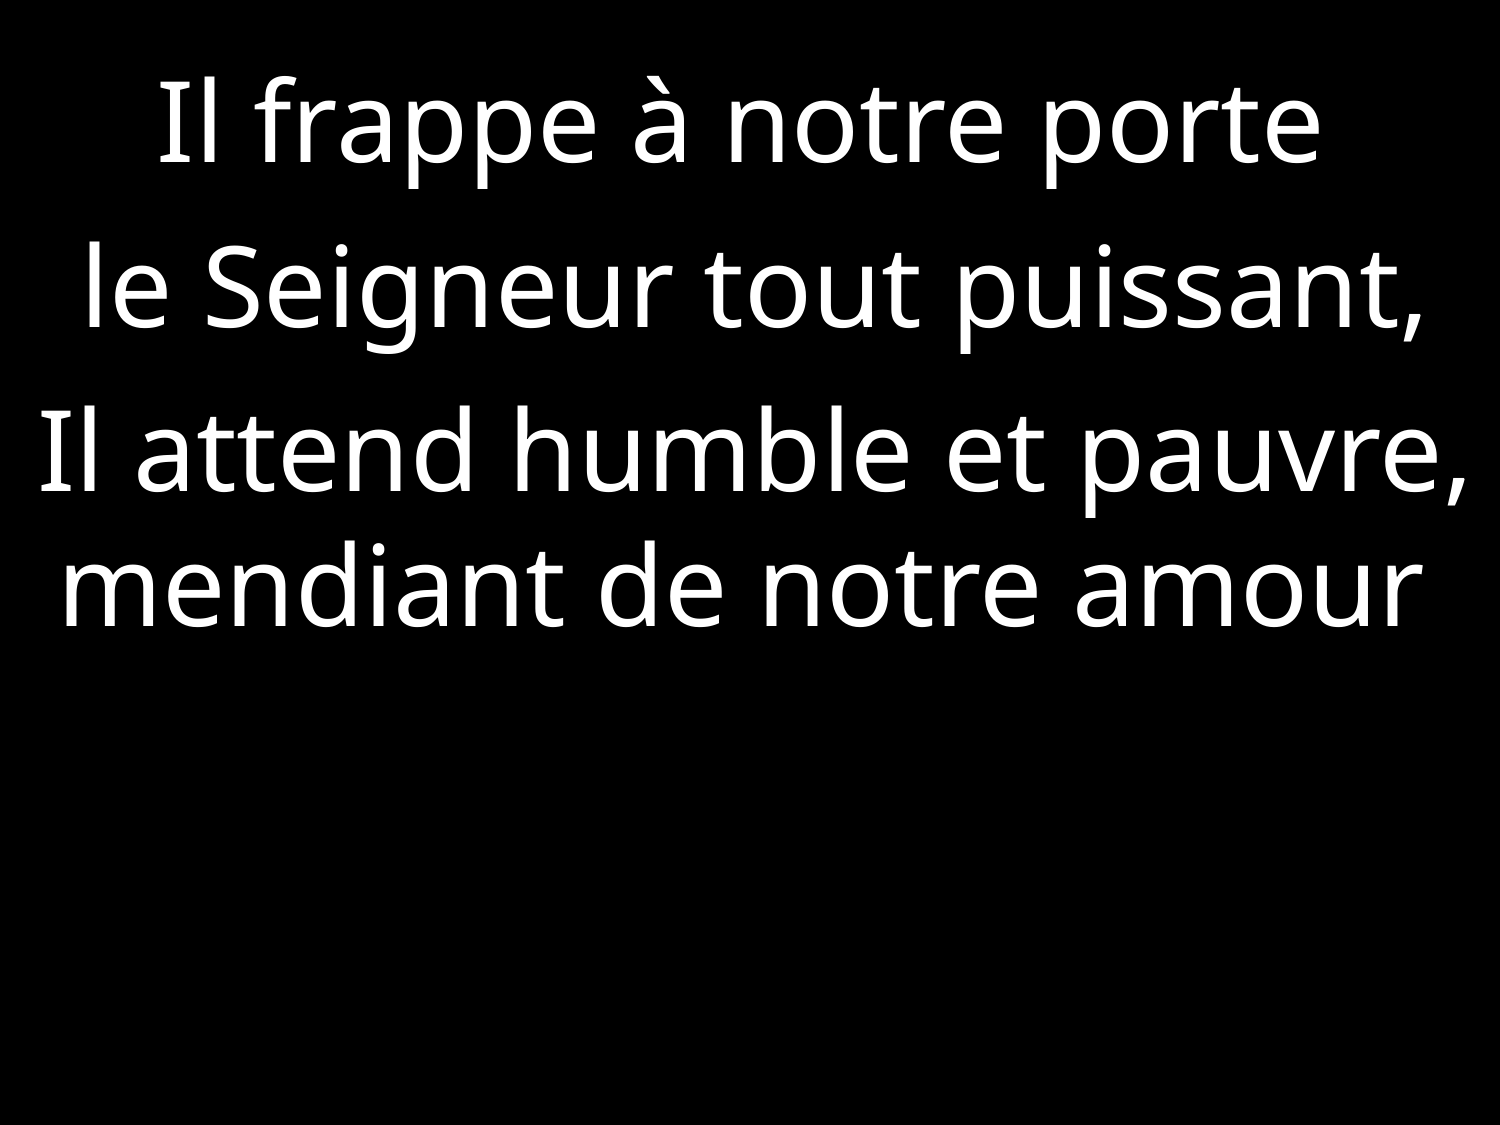

Il frappe à notre porte
le Seigneur tout puissant,
Il attend humble et pauvre, mendiant de notre amour
#